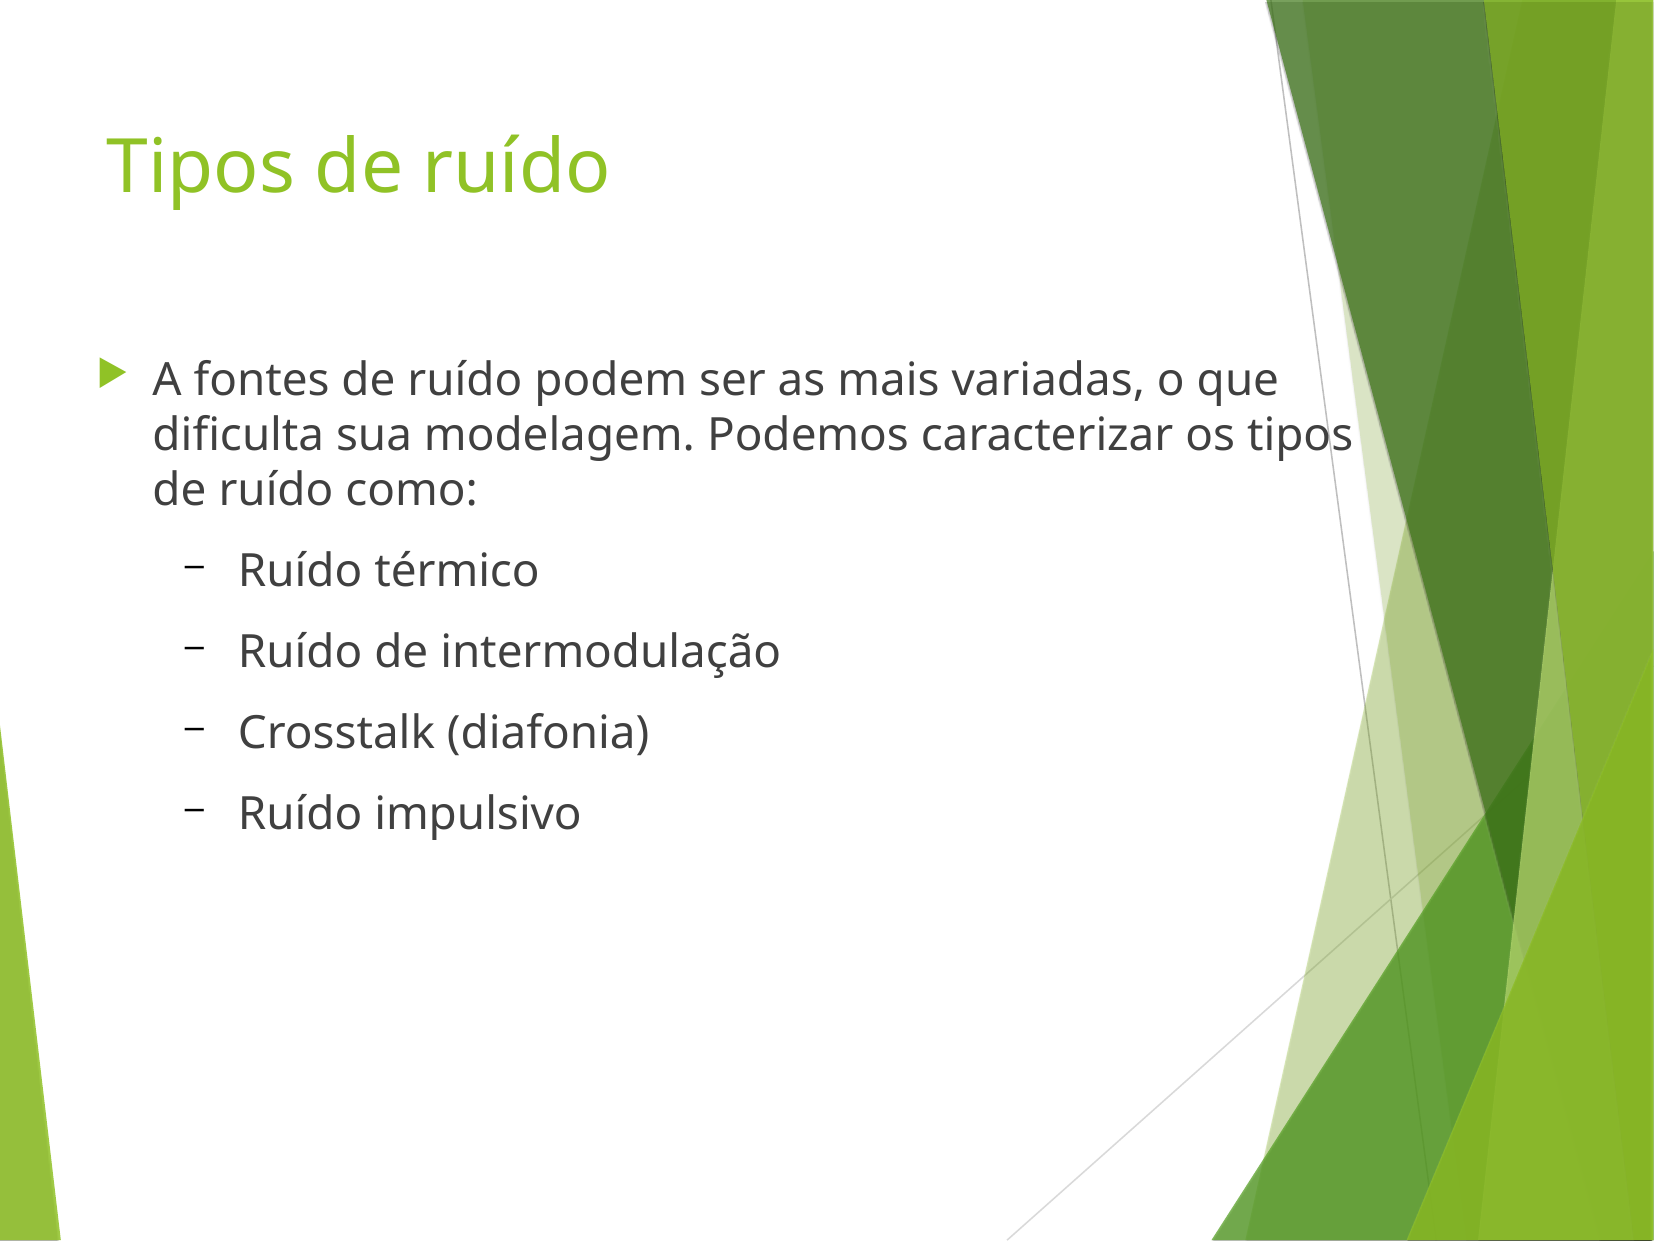

# Tipos de ruído
A fontes de ruído podem ser as mais variadas, o que dificulta sua modelagem. Podemos caracterizar os tipos de ruído como:
Ruído térmico
Ruído de intermodulação
Crosstalk (diafonia)
Ruído impulsivo